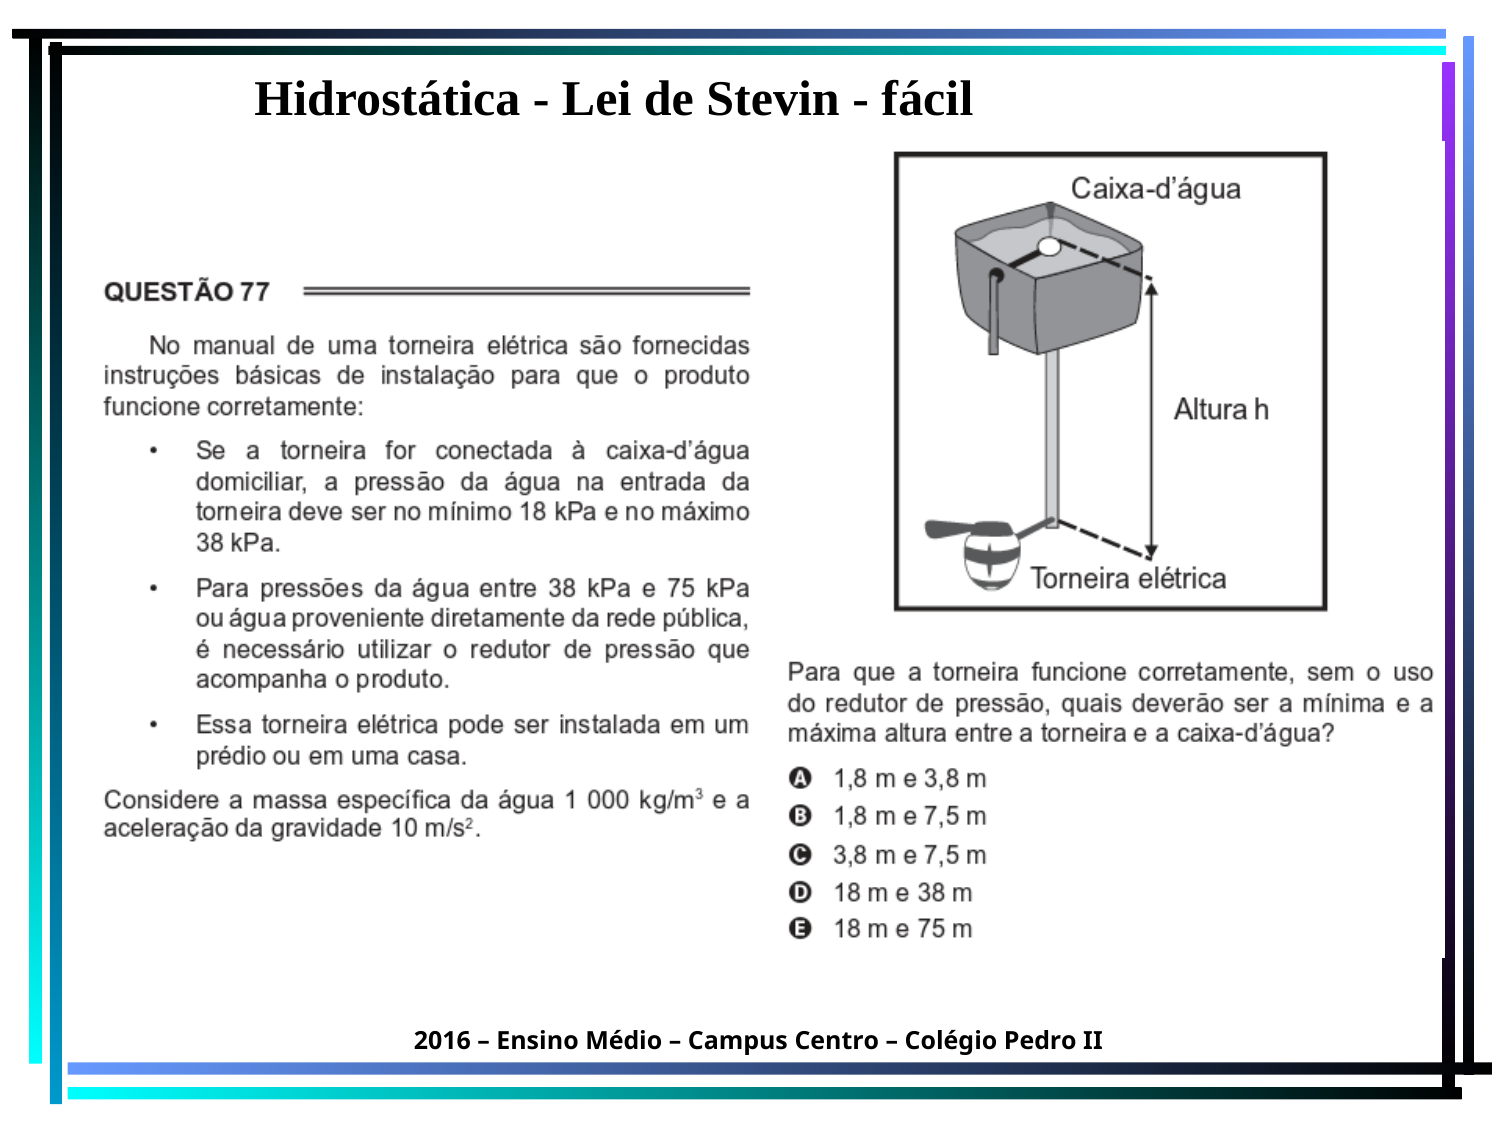

# Hidrostática - Lei de Stevin - fácil
2016 – Ensino Médio – Campus Centro – Colégio Pedro II